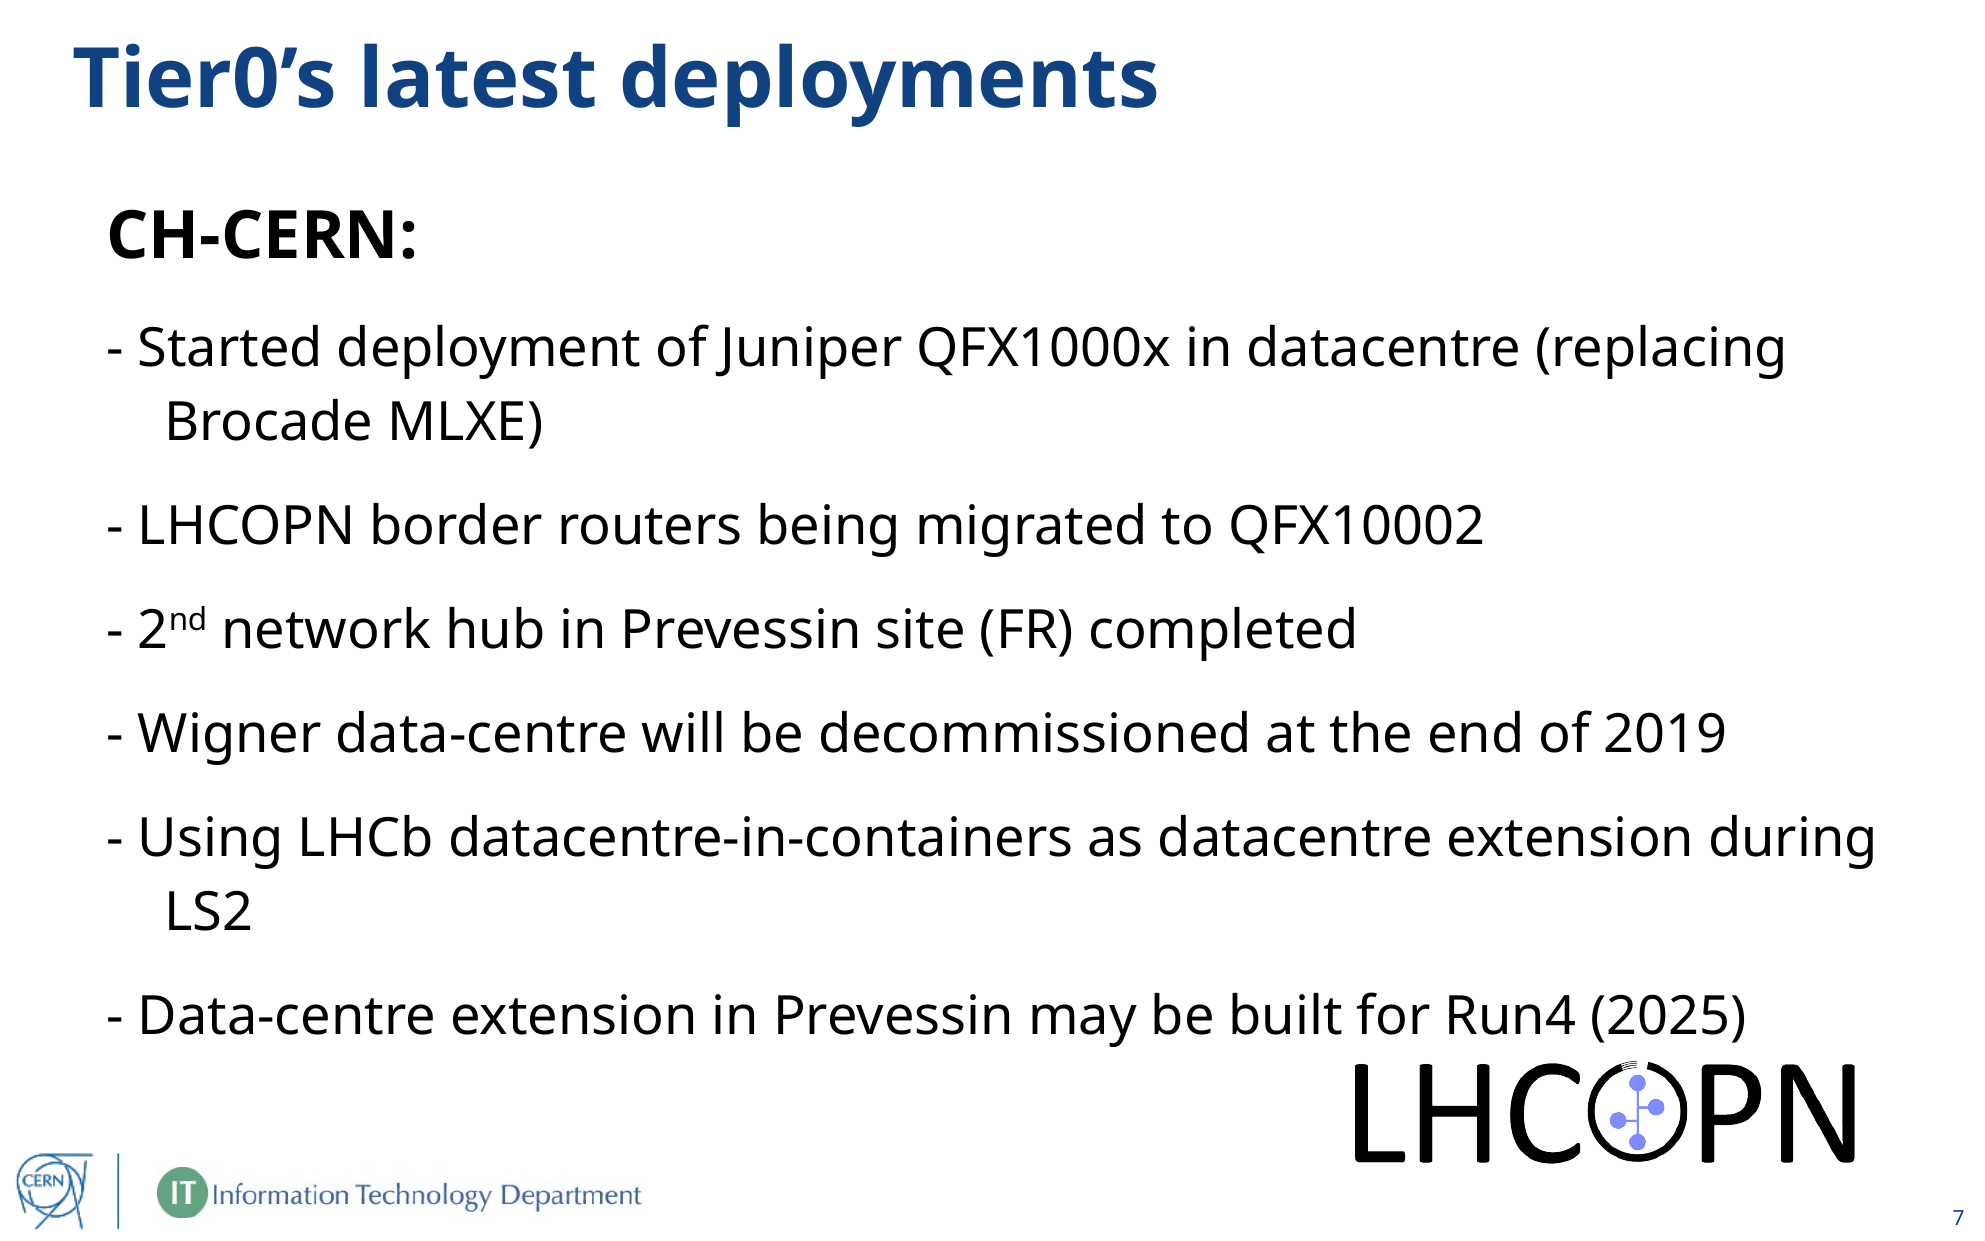

# Tier0’s latest deployments
CH-CERN:
- Started deployment of Juniper QFX1000x in datacentre (replacing Brocade MLXE)
- LHCOPN border routers being migrated to QFX10002
- 2nd network hub in Prevessin site (FR) completed
- Wigner data-centre will be decommissioned at the end of 2019
- Using LHCb datacentre-in-containers as datacentre extension during LS2
- Data-centre extension in Prevessin may be built for Run4 (2025)